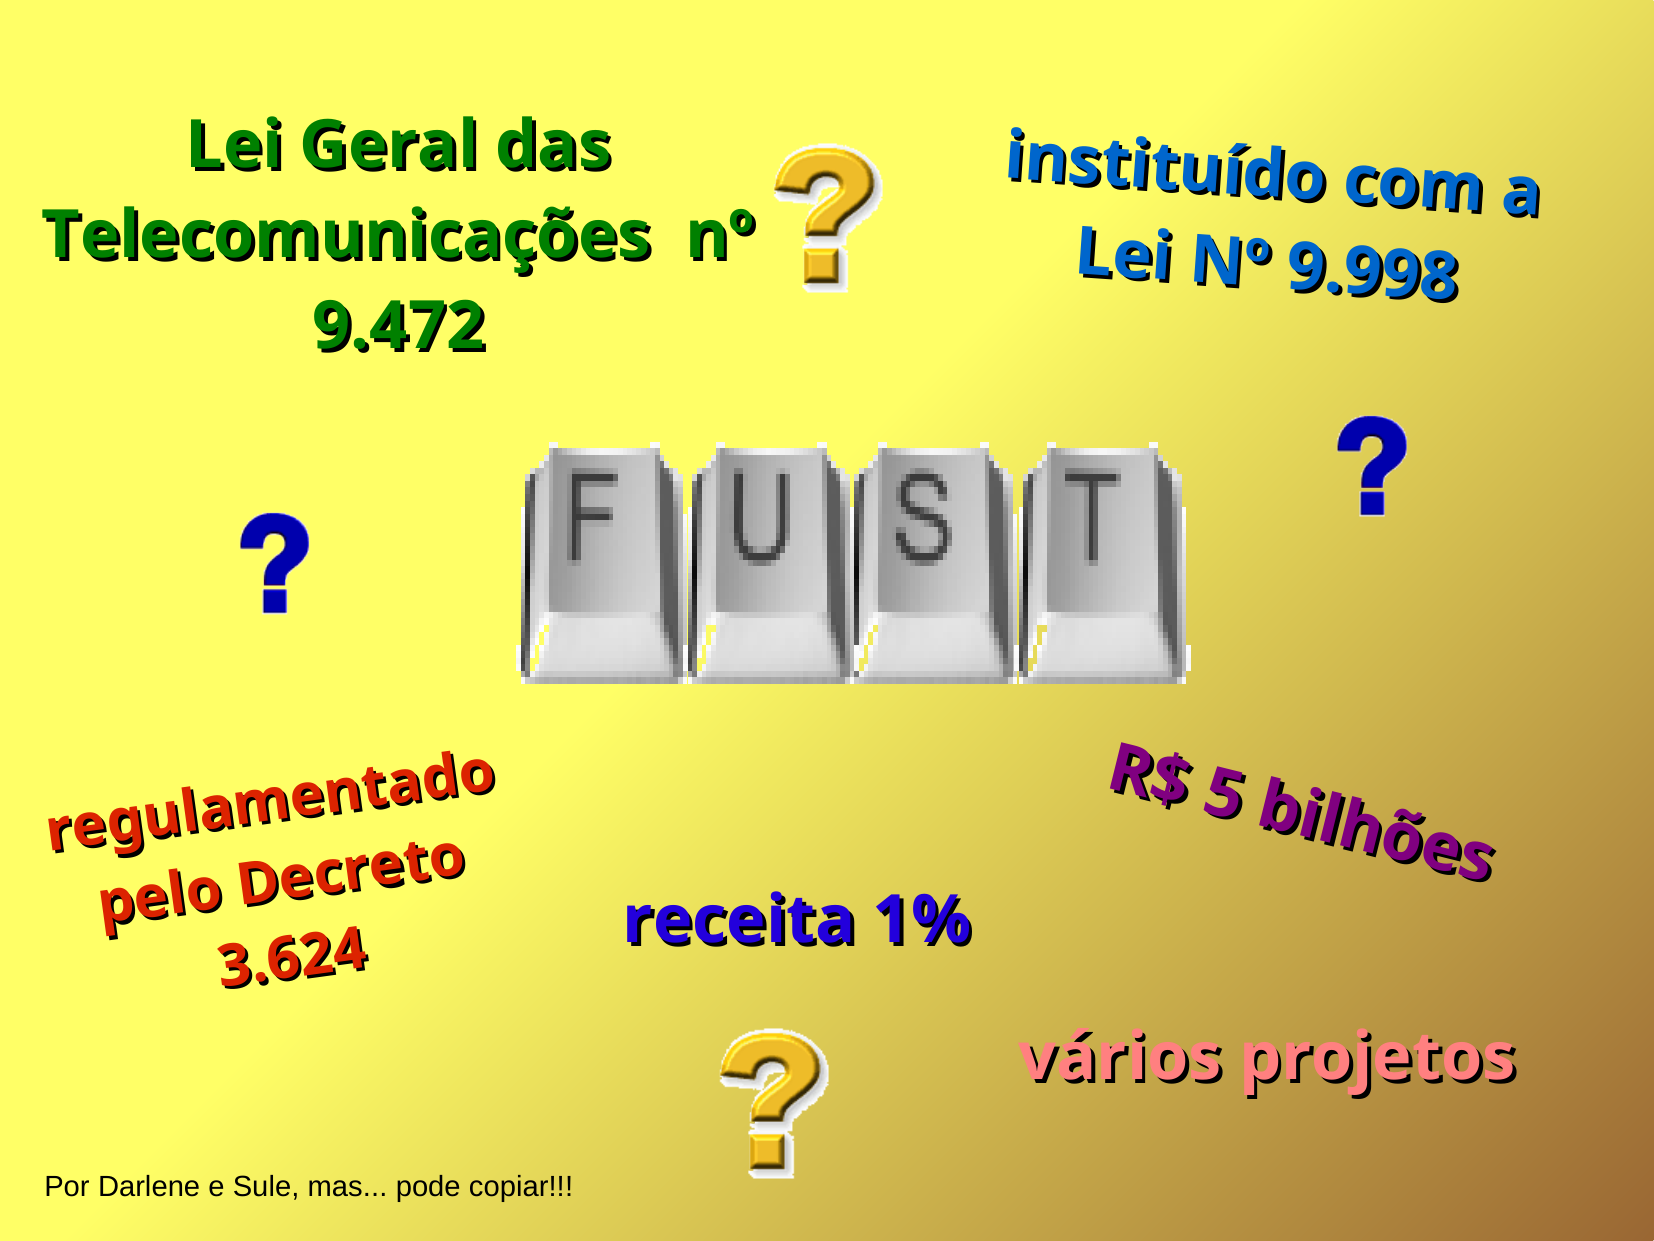

Lei Geral das Telecomunicações nº 9.472
instituído com a Lei Nº 9.998
regulamentado pelo Decreto 3.624
R$ 5 bilhões
receita 1%
vários projetos
Por Darlene e Sule, mas... pode copiar!!!